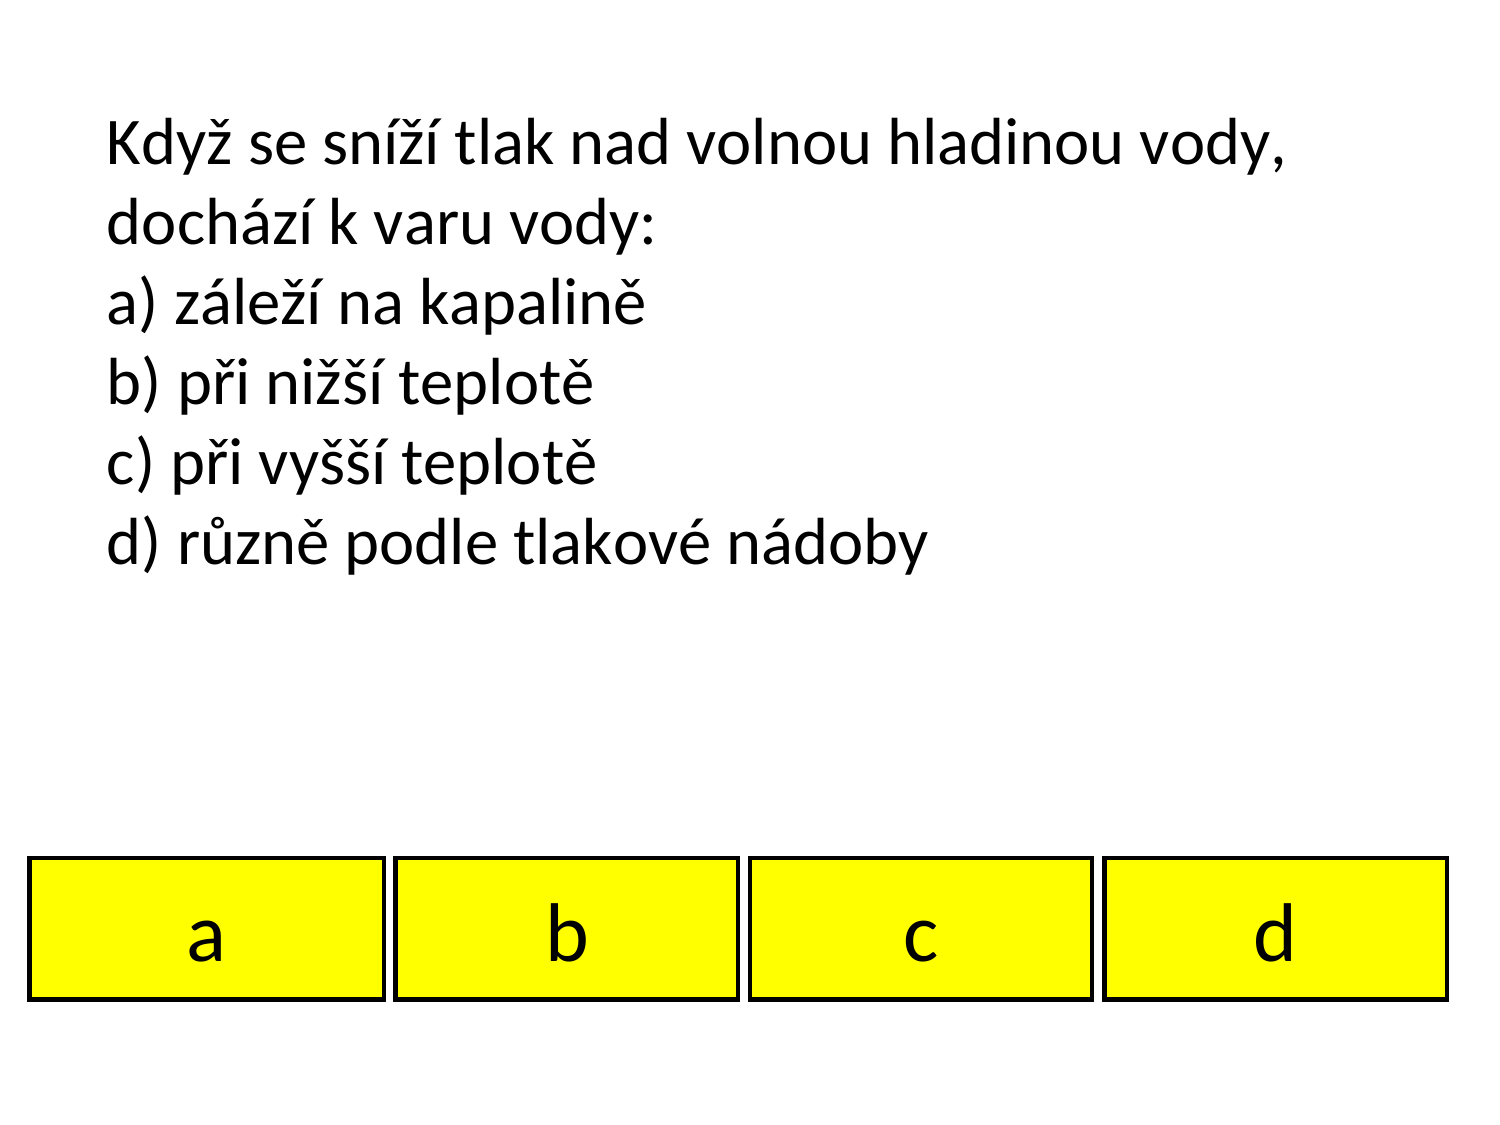

Když se sníží tlak nad volnou hladinou vody,
dochází k varu vody:
a) záleží na kapalině
b) při nižší teplotě
c) při vyšší teplotě
d) různě podle tlakové nádoby
a
b
c
d